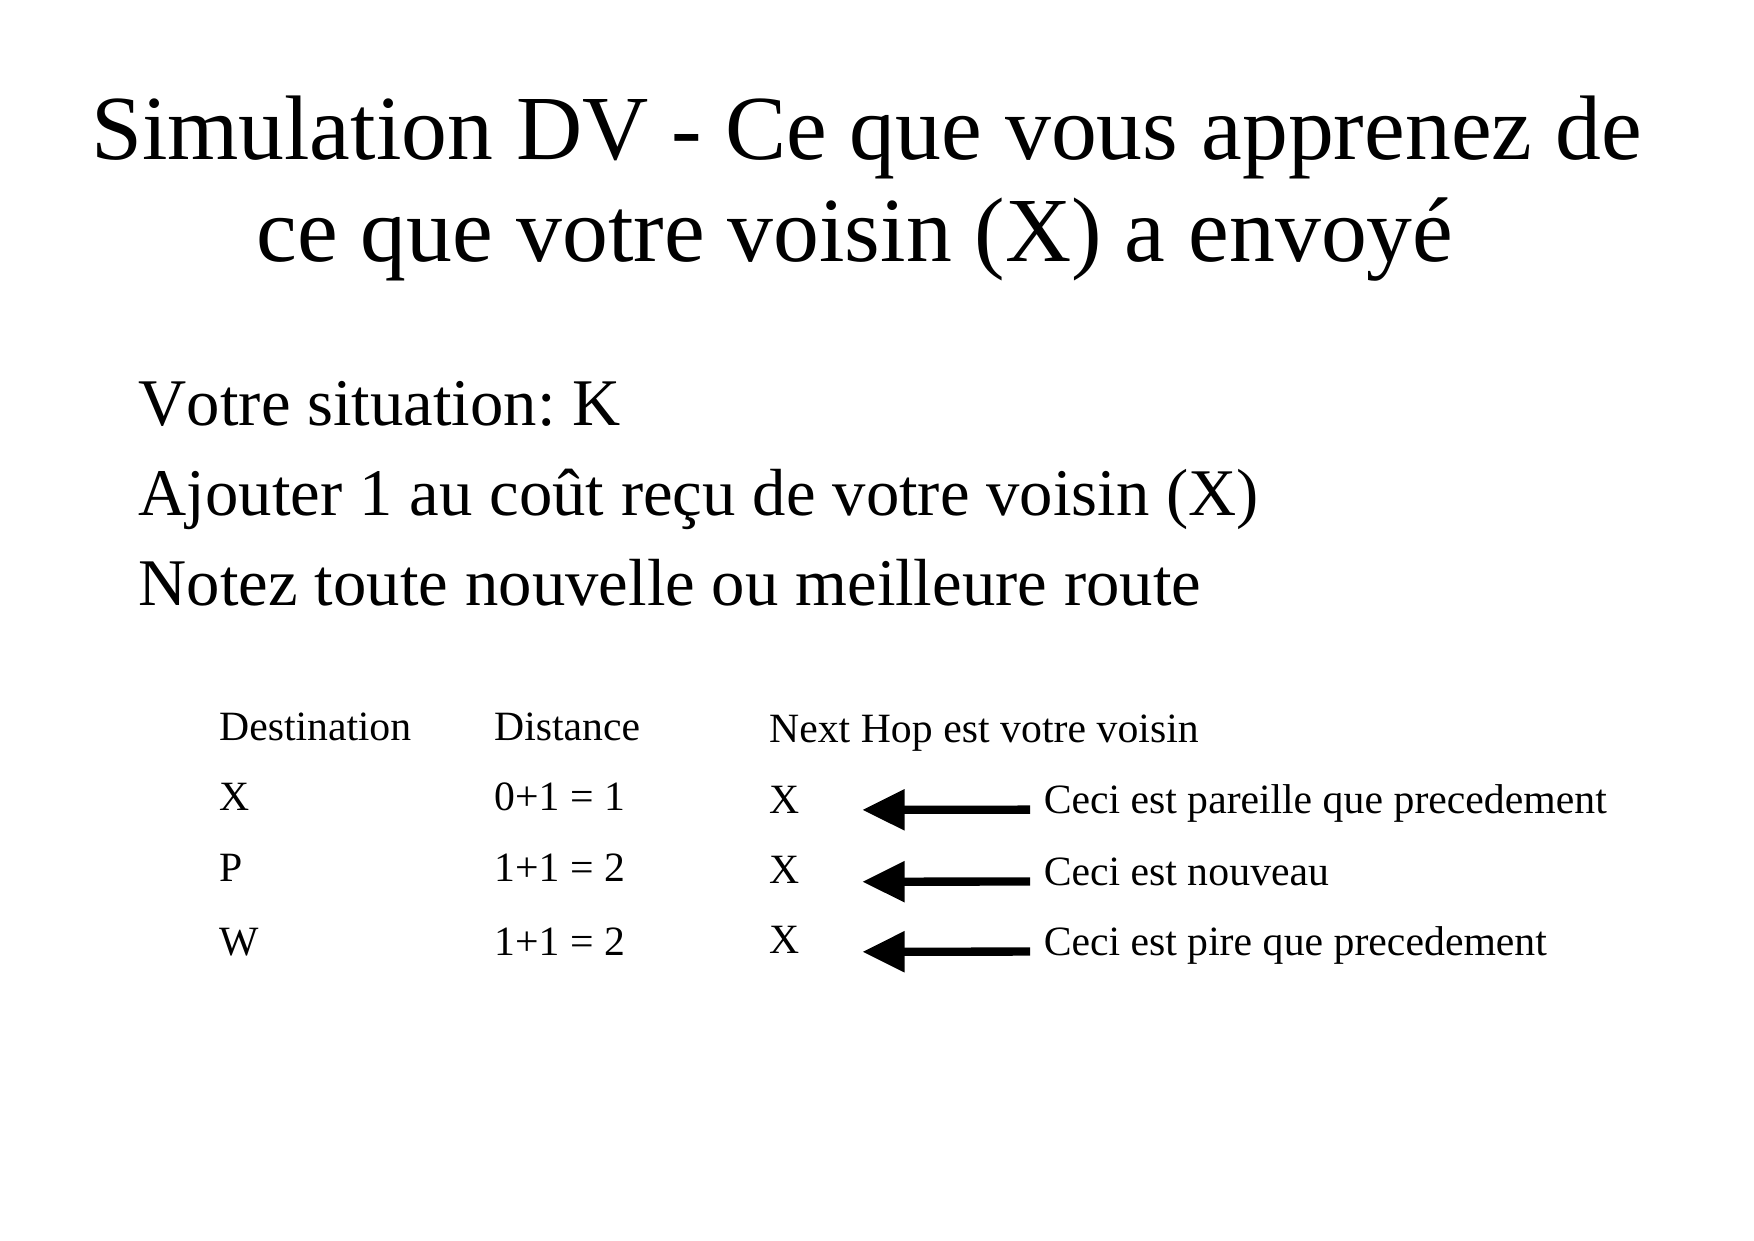

# Simulation DV - Ce que vous apprenez de ce que votre voisin (X) a envoyé
Votre situation: K
Ajouter 1 au coût reçu de votre voisin (X)
Notez toute nouvelle ou meilleure route
Destination
Distance
Next Hop est votre voisin
X
0+1 = 1
X
Ceci est pareille que precedement
P
1+1 = 2
X
Ceci est nouveau
X
W
1+1 = 2
Ceci est pire que precedement